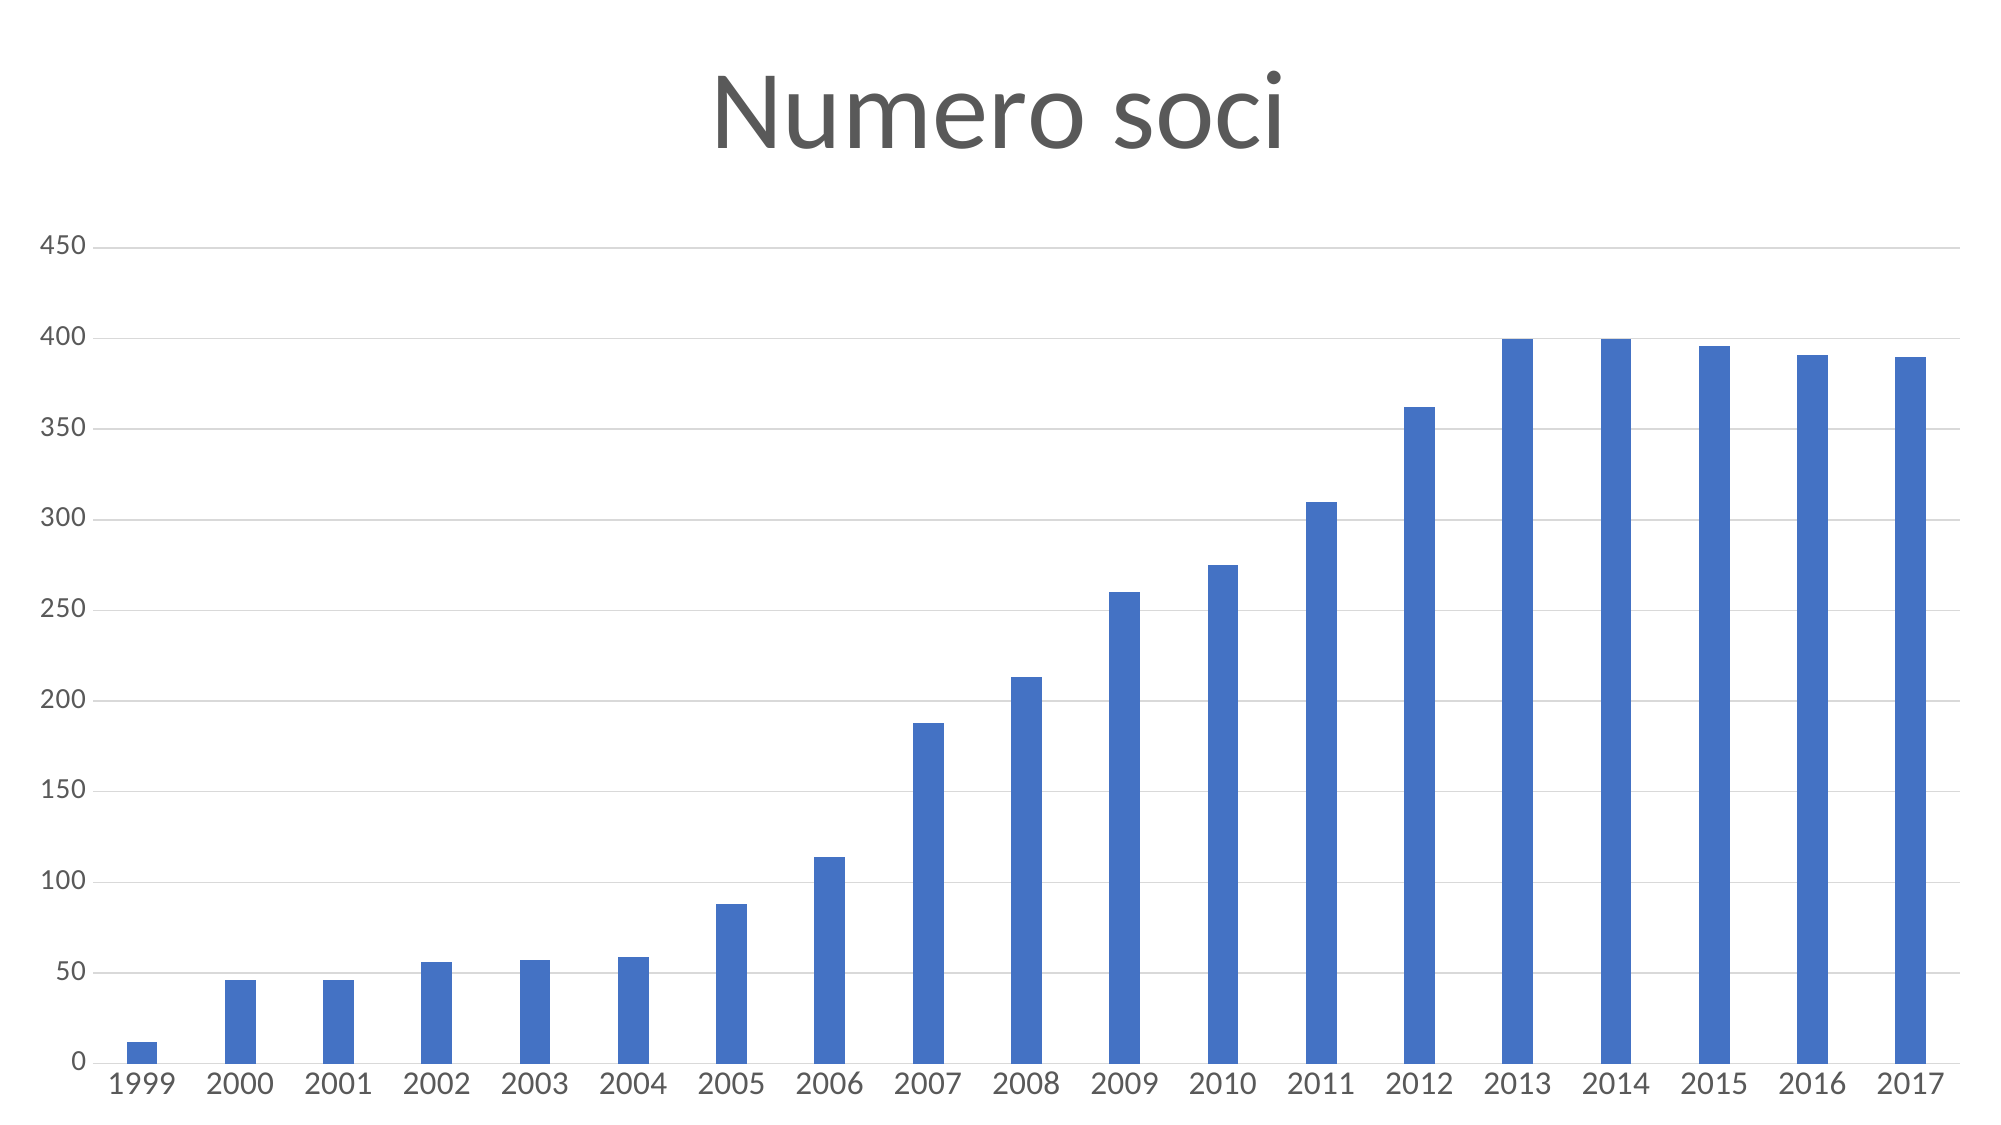

### Chart: Numero soci
| Category | Numero soci |
|---|---|
| 1999 | 12.0 |
| 2000 | 46.0 |
| 2001 | 46.0 |
| 2002 | 56.0 |
| 2003 | 57.0 |
| 2004 | 59.0 |
| 2005 | 88.0 |
| 2006 | 114.0 |
| 2007 | 188.0 |
| 2008 | 213.0 |
| 2009 | 260.0 |
| 2010 | 275.0 |
| 2011 | 310.0 |
| 2012 | 362.0 |
| 2013 | 400.0 |
| 2014 | 400.0 |
| 2015 | 396.0 |
| 2016 | 391.0 |
| 2017 | 390.0 |